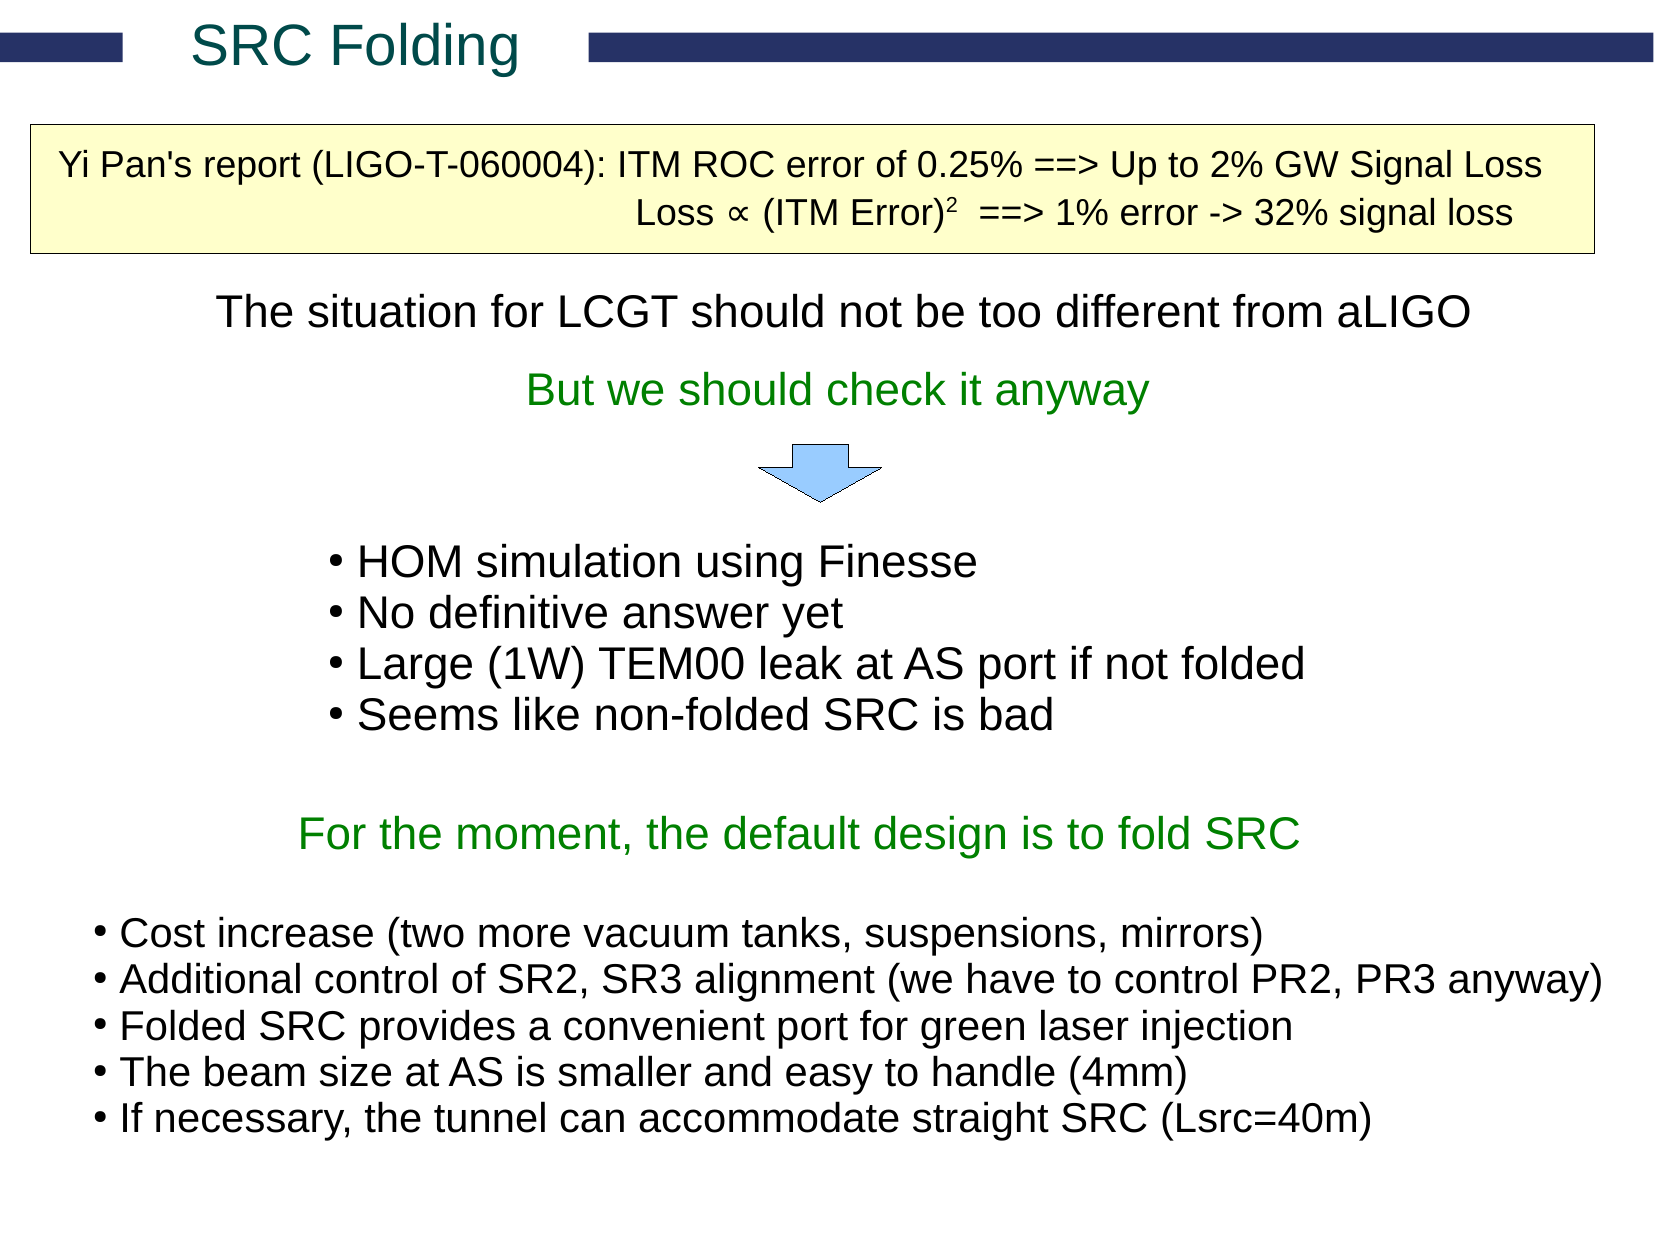

# SRC Folding
Yi Pan's report (LIGO-T-060004): ITM ROC error of 0.25% ==> Up to 2% GW Signal Loss
 Loss ∝ (ITM Error)2 ==> 1% error -> 32% signal loss
The situation for LCGT should not be too different from aLIGO
But we should check it anyway
 HOM simulation using Finesse
 No definitive answer yet
 Large (1W) TEM00 leak at AS port if not folded
 Seems like non-folded SRC is bad
For the moment, the default design is to fold SRC
 Cost increase (two more vacuum tanks, suspensions, mirrors)
 Additional control of SR2, SR3 alignment (we have to control PR2, PR3 anyway)
 Folded SRC provides a convenient port for green laser injection
 The beam size at AS is smaller and easy to handle (4mm)
 If necessary, the tunnel can accommodate straight SRC (Lsrc=40m)